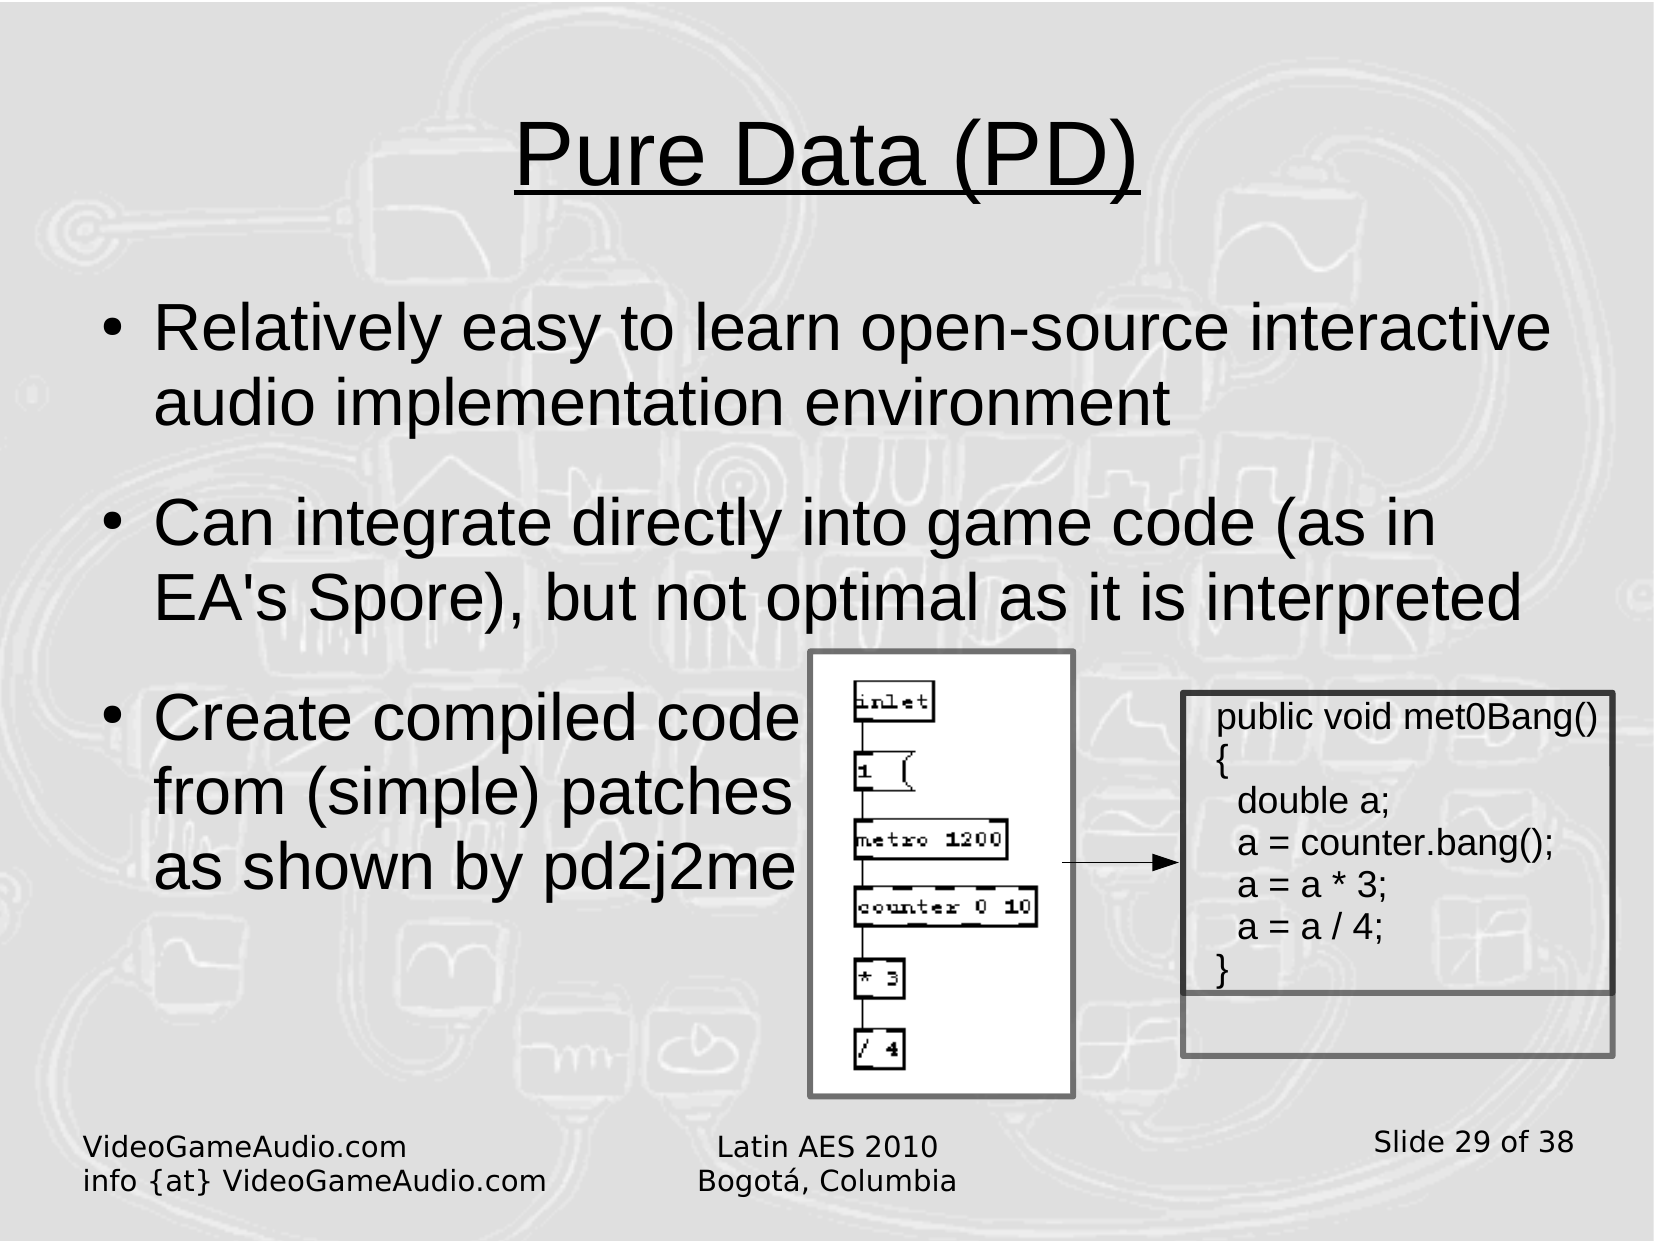

# Pure Data (PD)
Relatively easy to learn open-source interactive audio implementation environment
Can integrate directly into game code (as in EA's Spore), but not optimal as it is interpreted
Create compiled code from (simple) patches as shown by pd2j2me
public void met0Bang()
{
 double a;
 a = counter.bang();
 a = a * 3;
 a = a / 4;
}
29